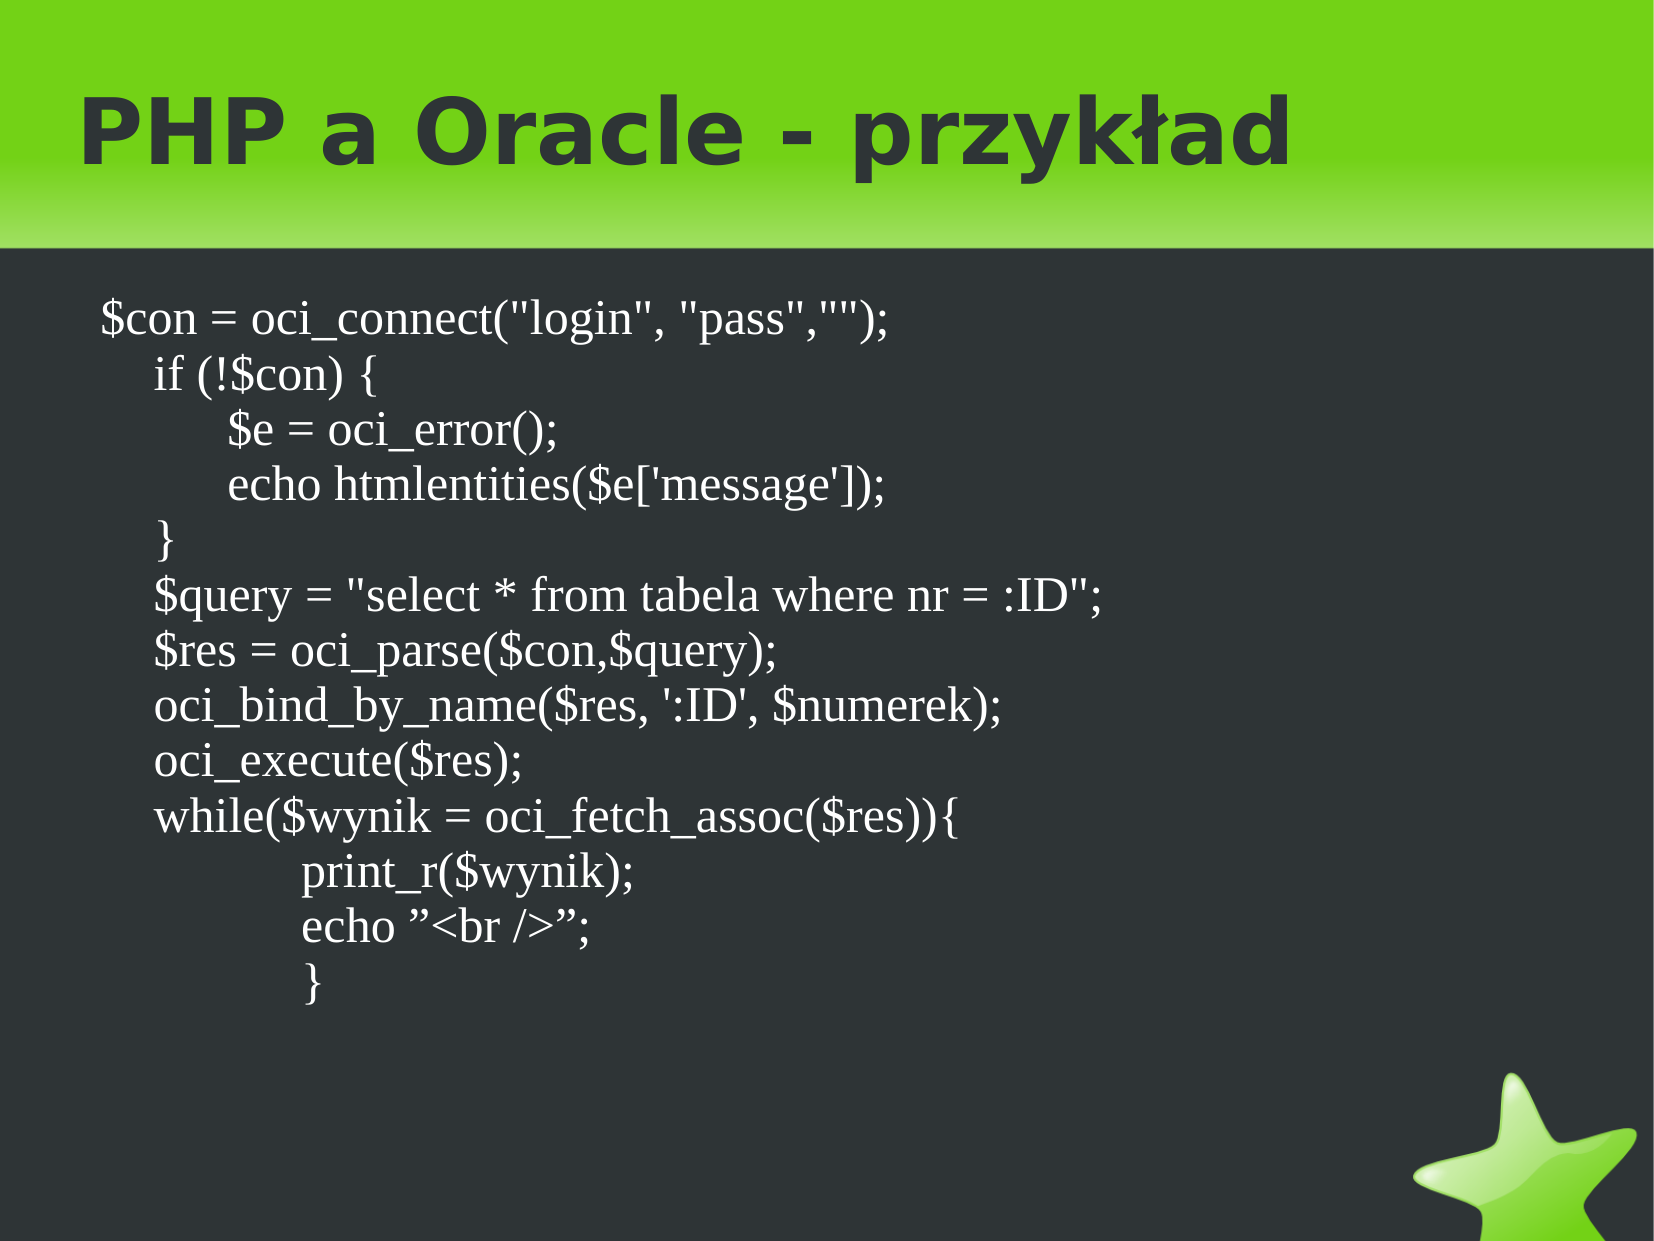

# PHP a Oracle - przykład
$con = oci_connect("login", "pass","");
if (!$con) {
	$e = oci_error();
	echo htmlentities($e['message']);
}
$query = "select * from tabela where nr = :ID";
$res = oci_parse($con,$query);
oci_bind_by_name($res, ':ID', $numerek);
oci_execute($res);
while($wynik = oci_fetch_assoc($res)){
		print_r($wynik);
		echo ”<br />”;
		}